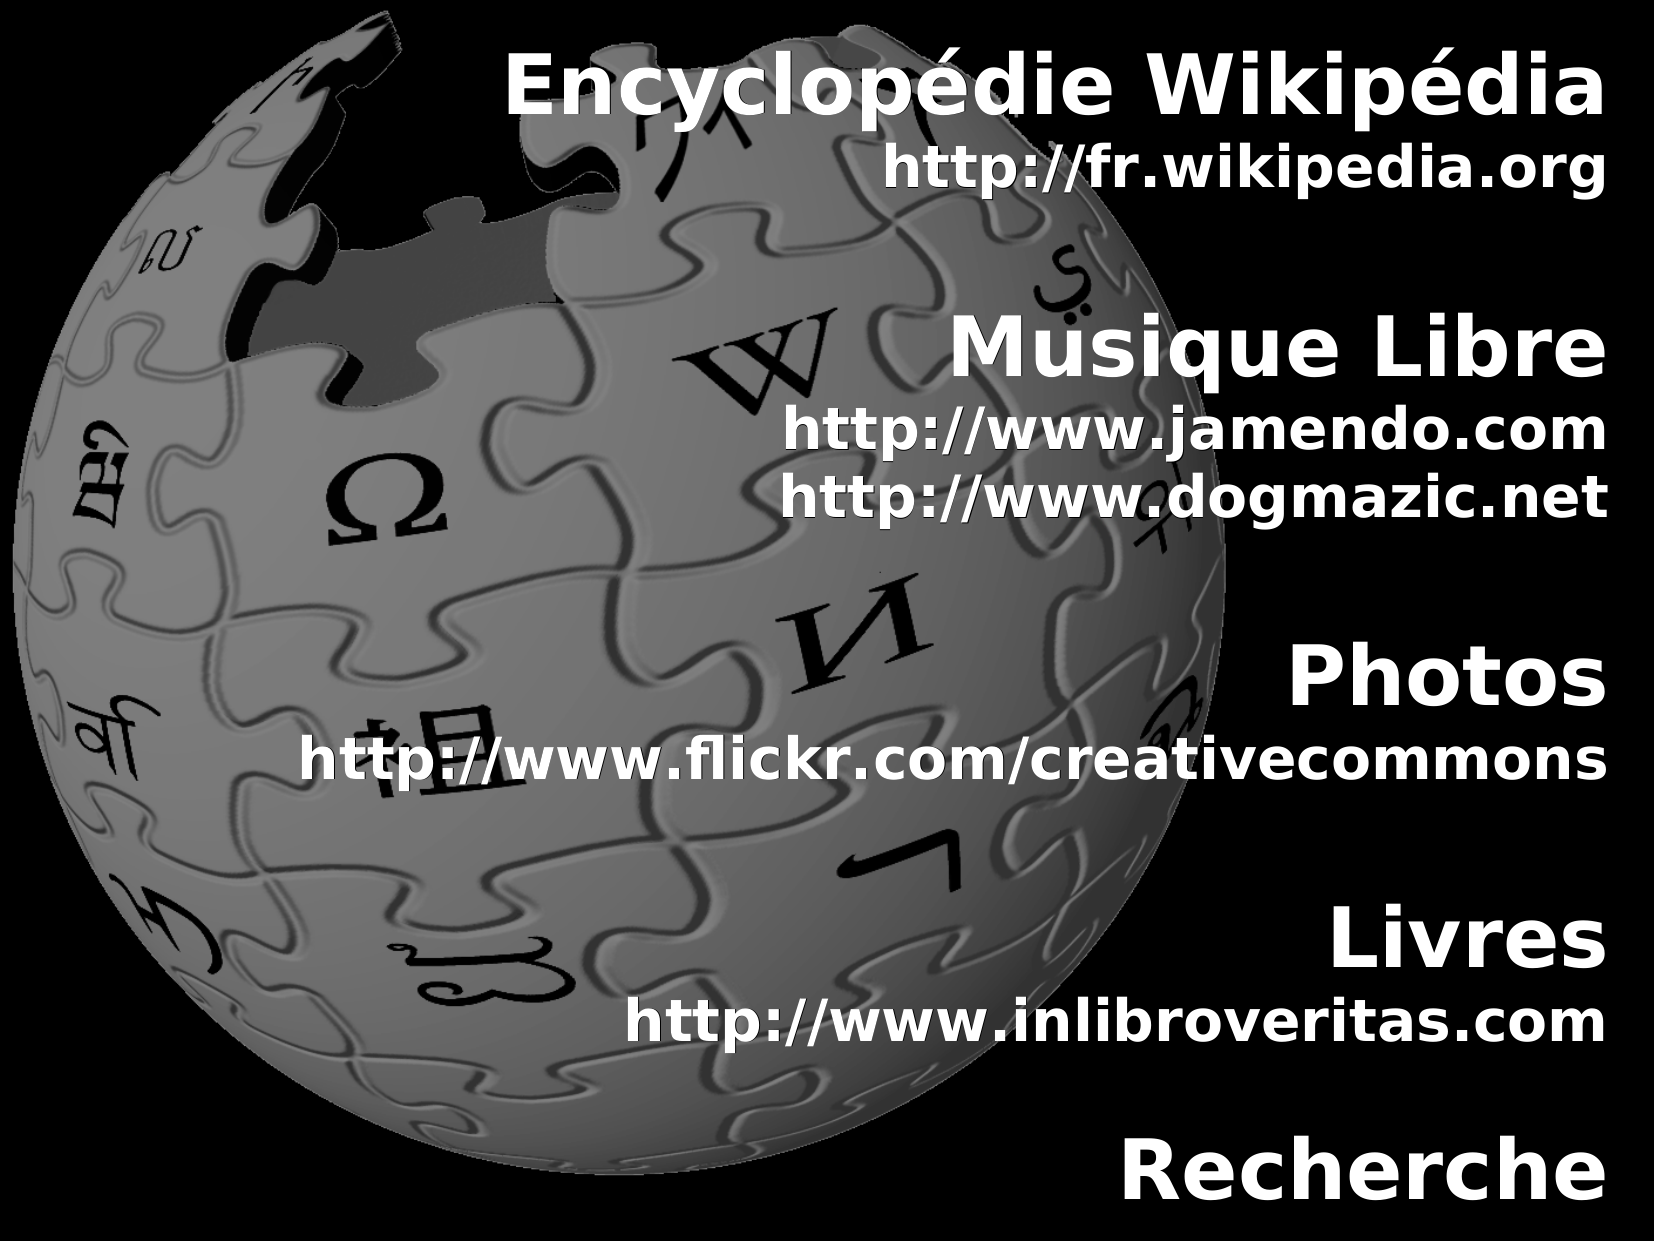

Encyclopédie Wikipédia
http://fr.wikipedia.org
Musique Libre
http://www.jamendo.com
http://www.dogmazic.net
Photos
http://www.flickr.com/creativecommons
Livres
http://www.inlibroveritas.com
Recherche